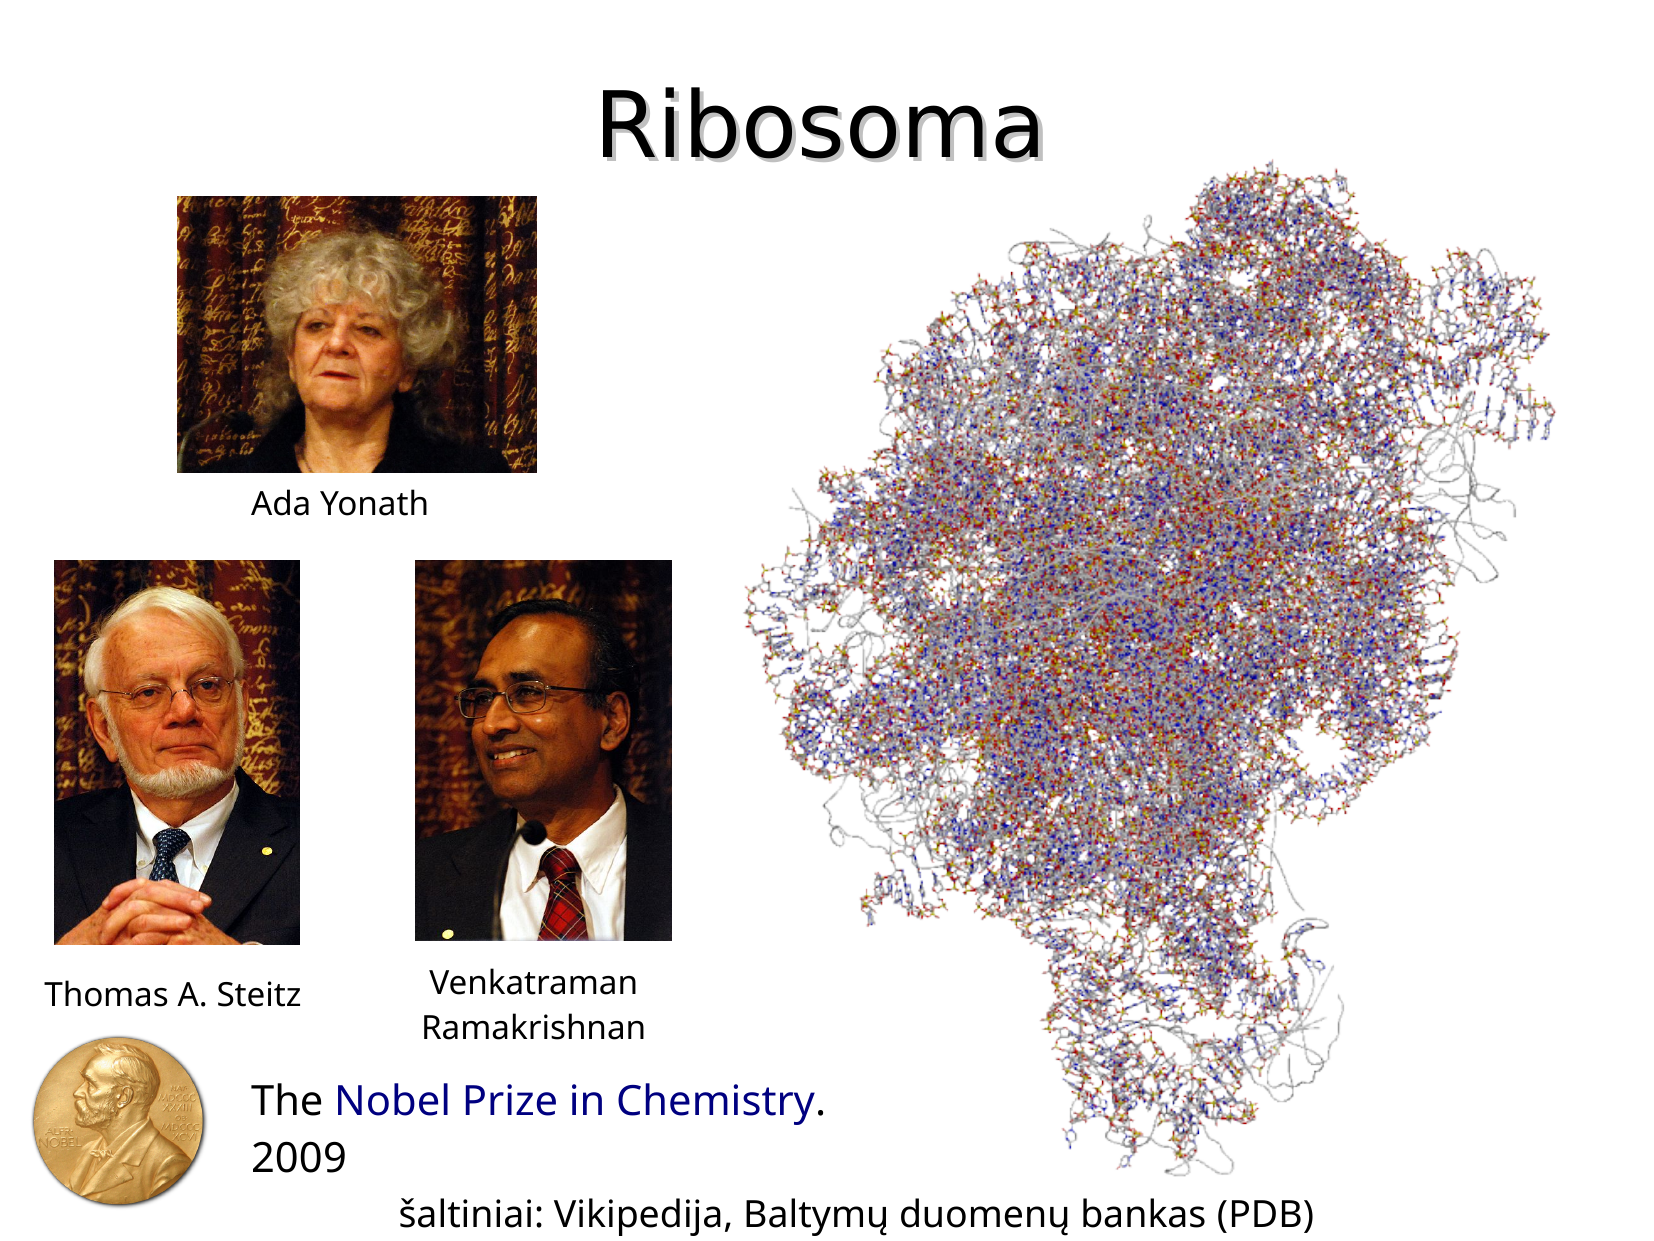

# Ribosoma
Ada Yonath
Venkatraman
Ramakrishnan
Thomas A. Steitz
The Nobel Prize in Chemistry. 2009
šaltiniai: Vikipedija, Baltymų duomenų bankas (PDB)